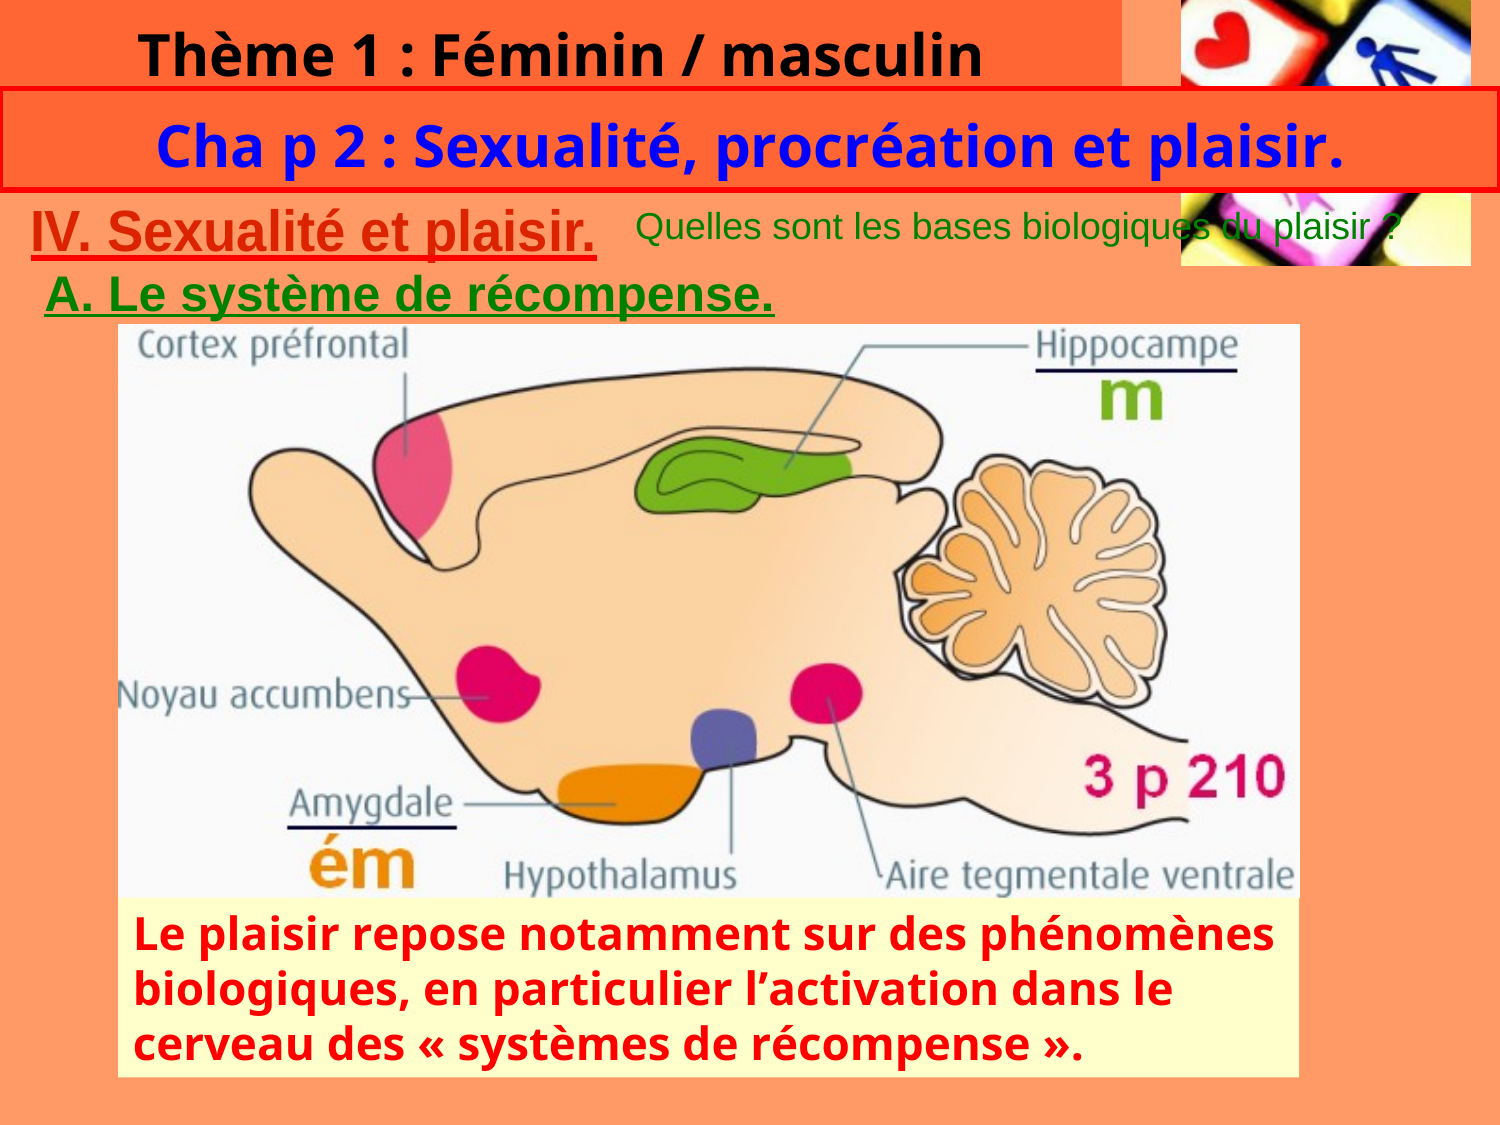

Thème 1 : Féminin / masculin
Cha p 2 : Sexualité, procréation et plaisir.
Quelles sont les bases biologiques du plaisir ?
A. Le système de récompense.
Le plaisir repose notamment sur des phénomènes biologiques, en particulier l’activation dans le cerveau des « systèmes de récompense ».